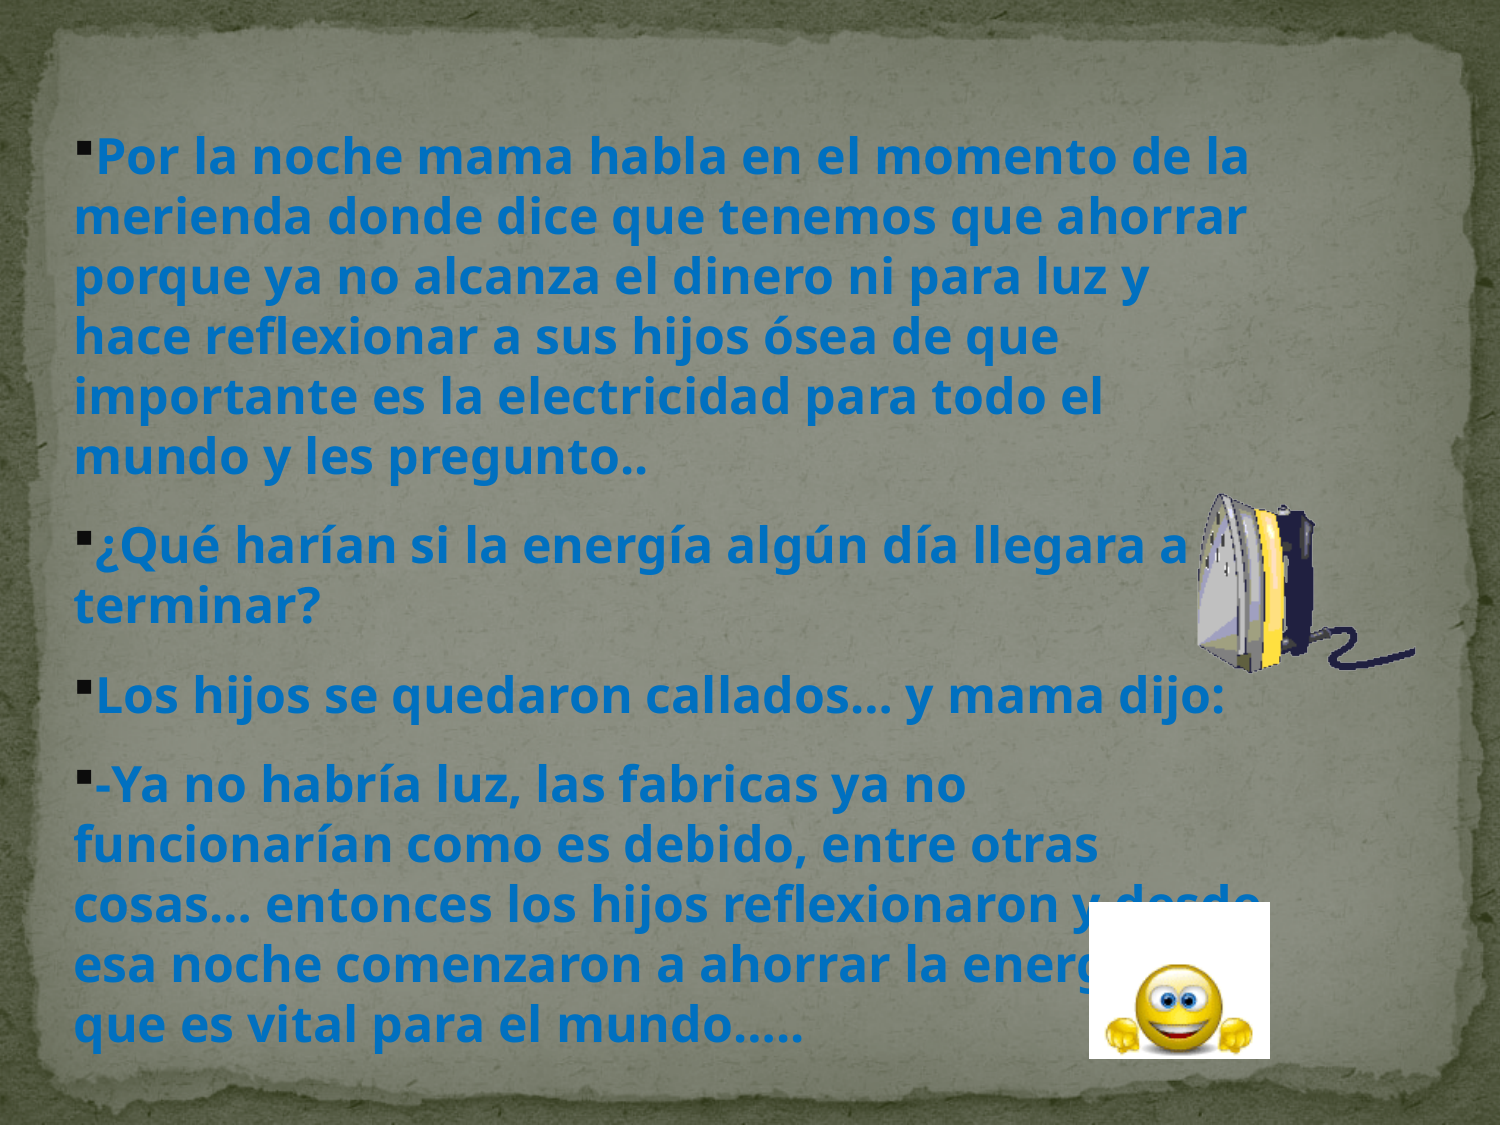

# Por la noche mama habla en el momento de la merienda donde dice que tenemos que ahorrar porque ya no alcanza el dinero ni para luz y hace reflexionar a sus hijos ósea de que importante es la electricidad para todo el mundo y les pregunto..
¿Qué harían si la energía algún día llegara a terminar?
Los hijos se quedaron callados… y mama dijo:
-Ya no habría luz, las fabricas ya no funcionarían como es debido, entre otras cosas… entonces los hijos reflexionaron y desde esa noche comenzaron a ahorrar la energía ya que es vital para el mundo…..